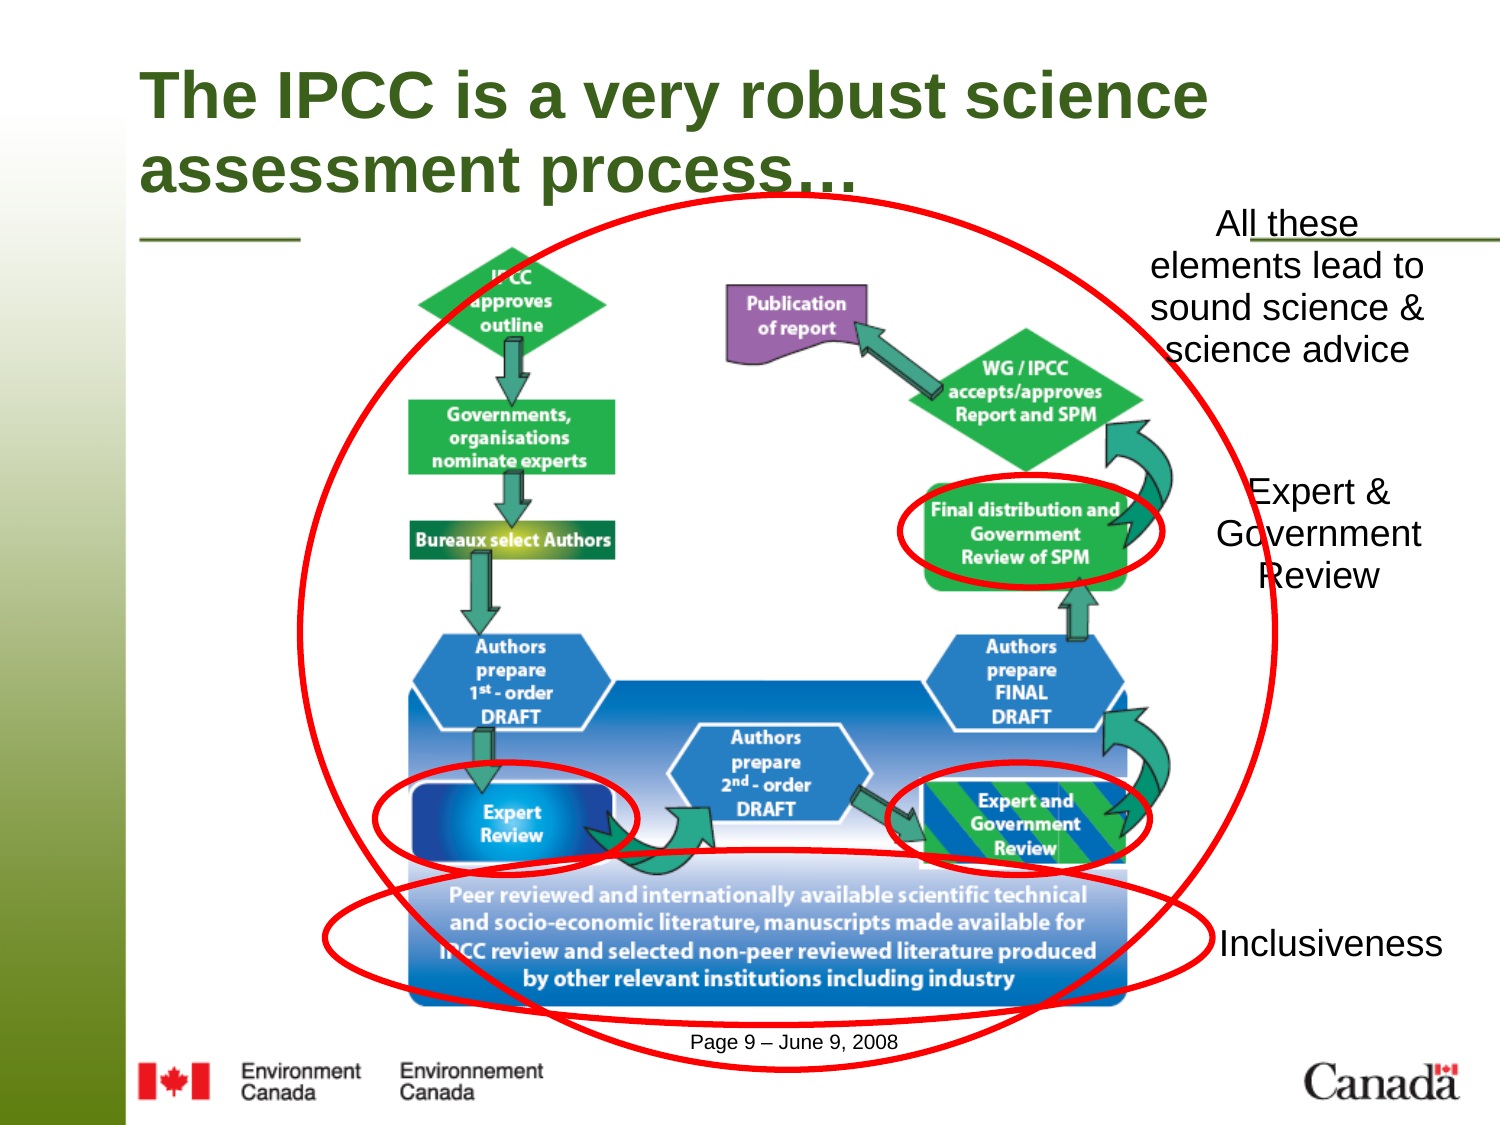

# The IPCC is a very robust science assessment process…
All these elements lead to sound science & science advice
Expert & Government Review
Inclusiveness